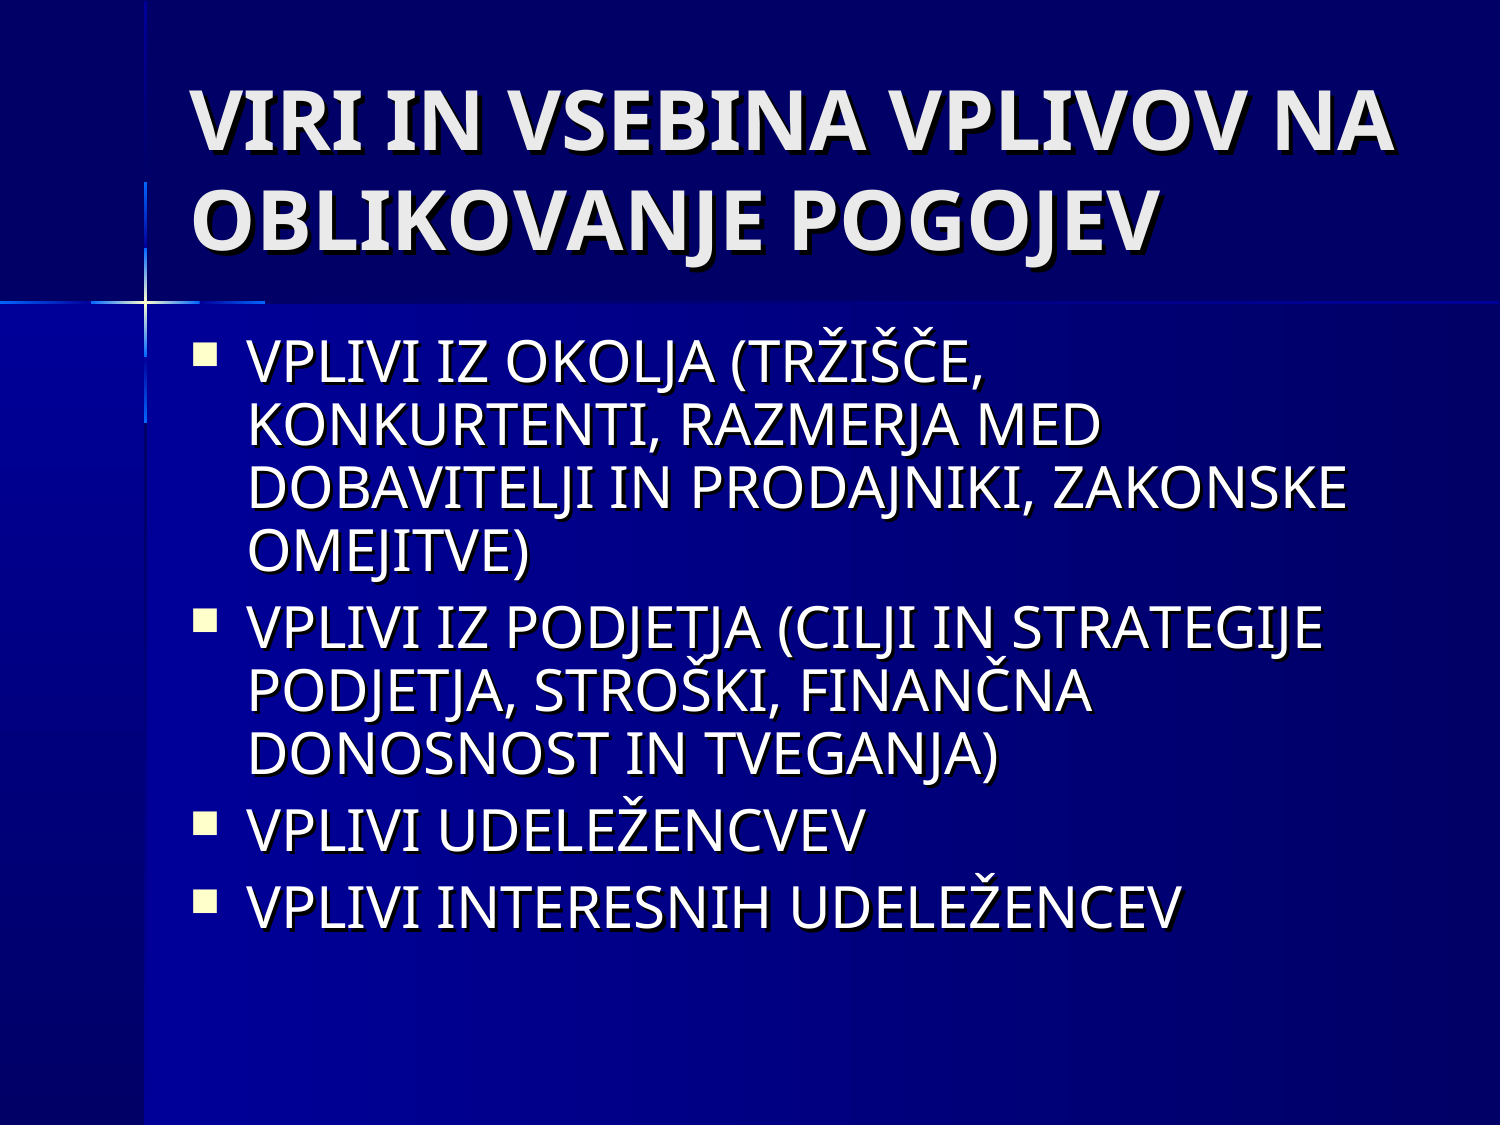

# VIRI IN VSEBINA VPLIVOV NA OBLIKOVANJE POGOJEV
VPLIVI IZ OKOLJA (TRŽIŠČE, KONKURTENTI, RAZMERJA MED DOBAVITELJI IN PRODAJNIKI, ZAKONSKE OMEJITVE)
VPLIVI IZ PODJETJA (CILJI IN STRATEGIJE PODJETJA, STROŠKI, FINANČNA DONOSNOST IN TVEGANJA)
VPLIVI UDELEŽENCVEV
VPLIVI INTERESNIH UDELEŽENCEV